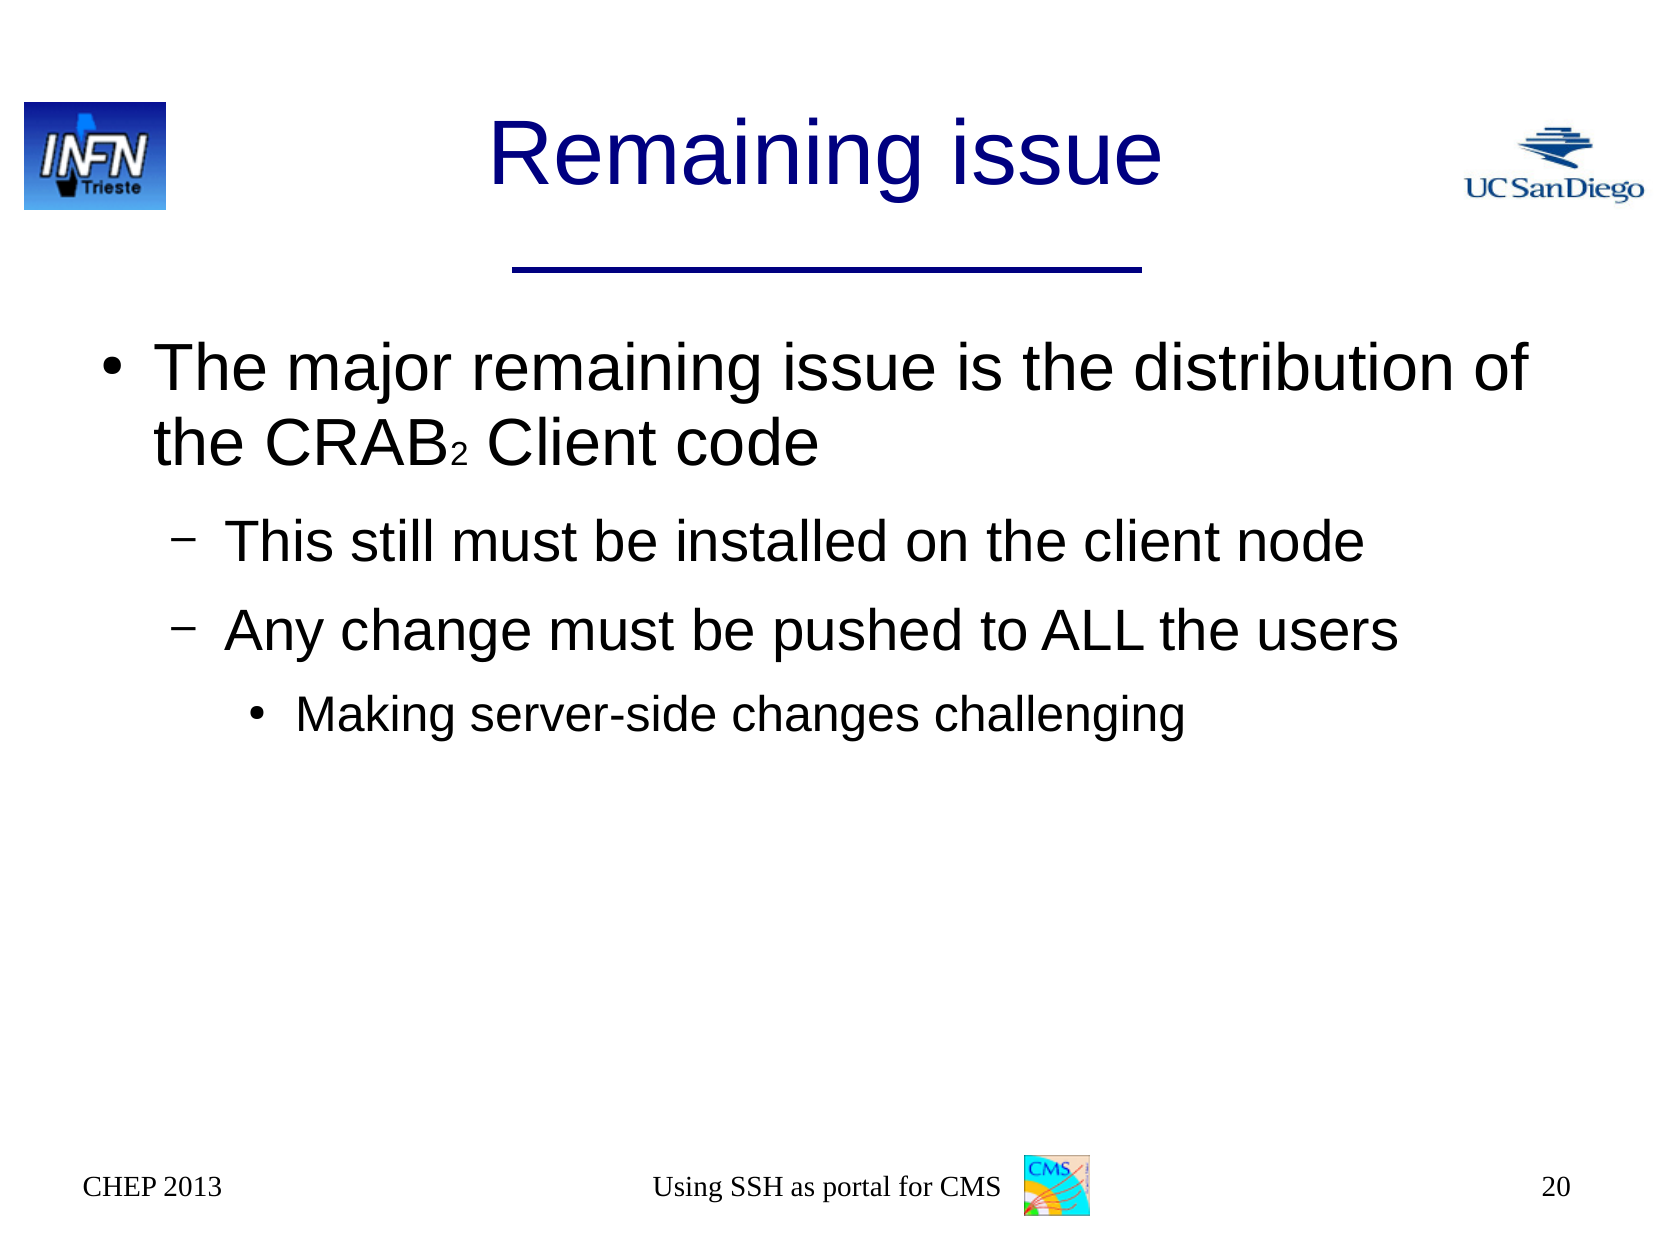

# Remaining issue
The major remaining issue is the distribution of the CRAB2 Client code
This still must be installed on the client node
Any change must be pushed to ALL the users
Making server-side changes challenging
CHEP 2013
Using SSH as portal for CMS
20